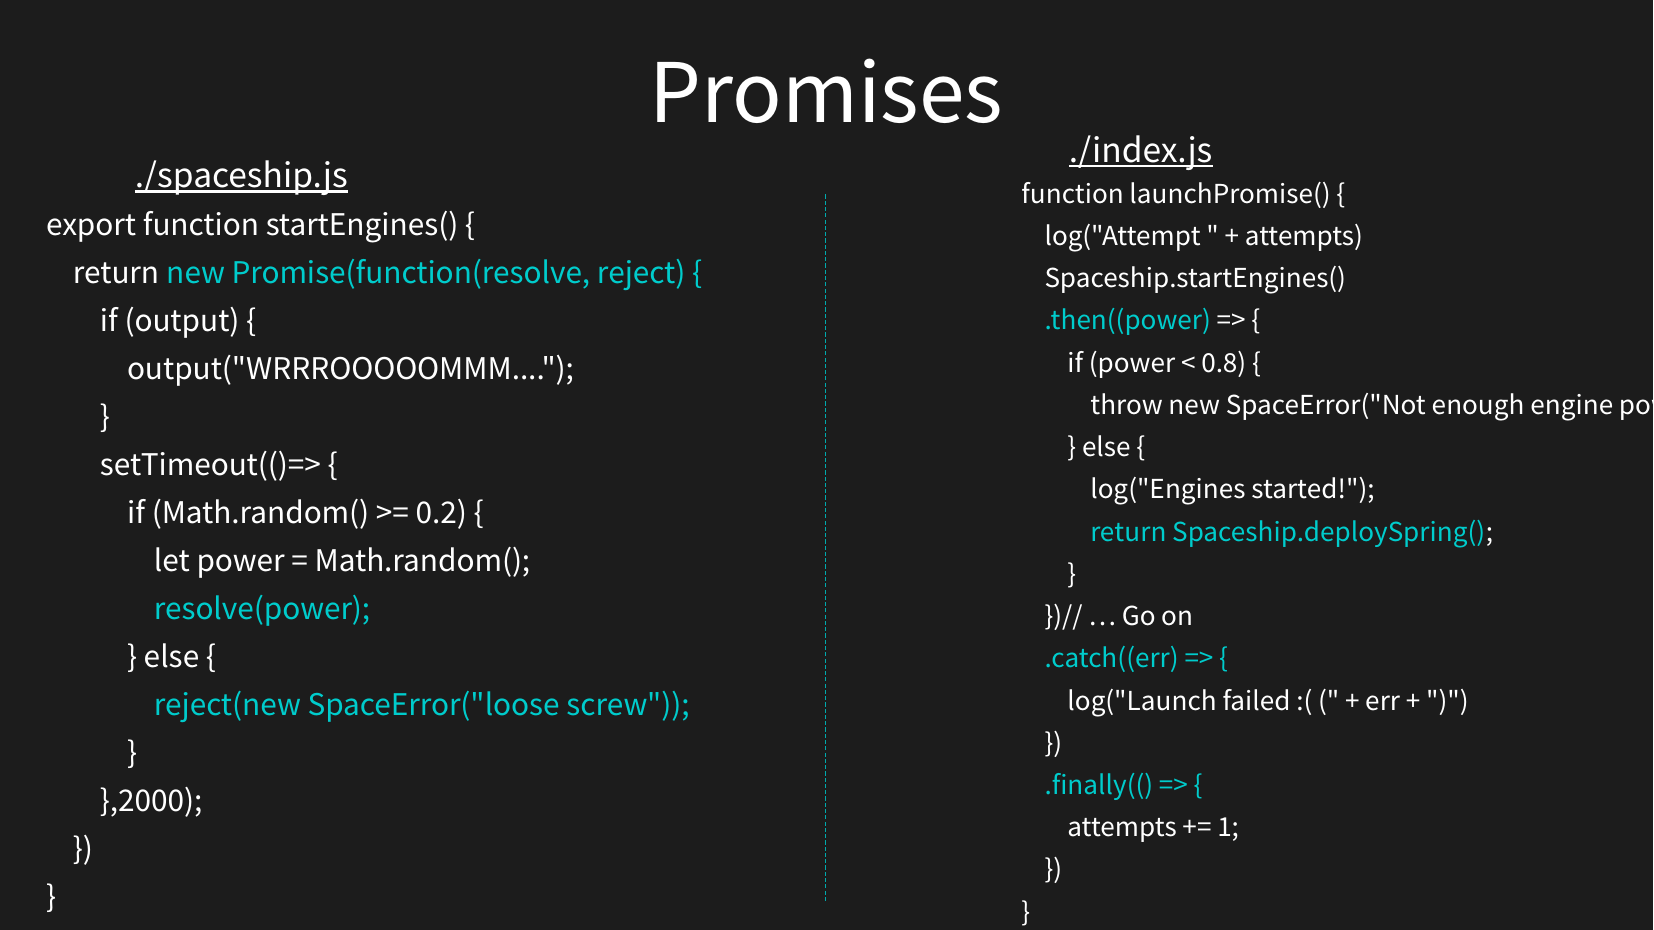

# Promises
./index.js
./spaceship.js
function launchPromise() {
 log("Attempt " + attempts)
 Spaceship.startEngines()
 .then((power) => {
 if (power < 0.8) {
 throw new SpaceError("Not enough engine power!")
 } else {
 log("Engines started!");
 return Spaceship.deploySpring();
 }
 })// … Go on
 .catch((err) => {
 log("Launch failed :( (" + err + ")")
 })
 .finally(() => {
 attempts += 1;
 })
}
export function startEngines() {
 return new Promise(function(resolve, reject) {
 if (output) {
 output("WRRROOOOOMMM....");
 }
 setTimeout(()=> {
 if (Math.random() >= 0.2) {
 let power = Math.random();
 resolve(power);
 } else {
 reject(new SpaceError("loose screw"));
 }
 },2000);
 })
}